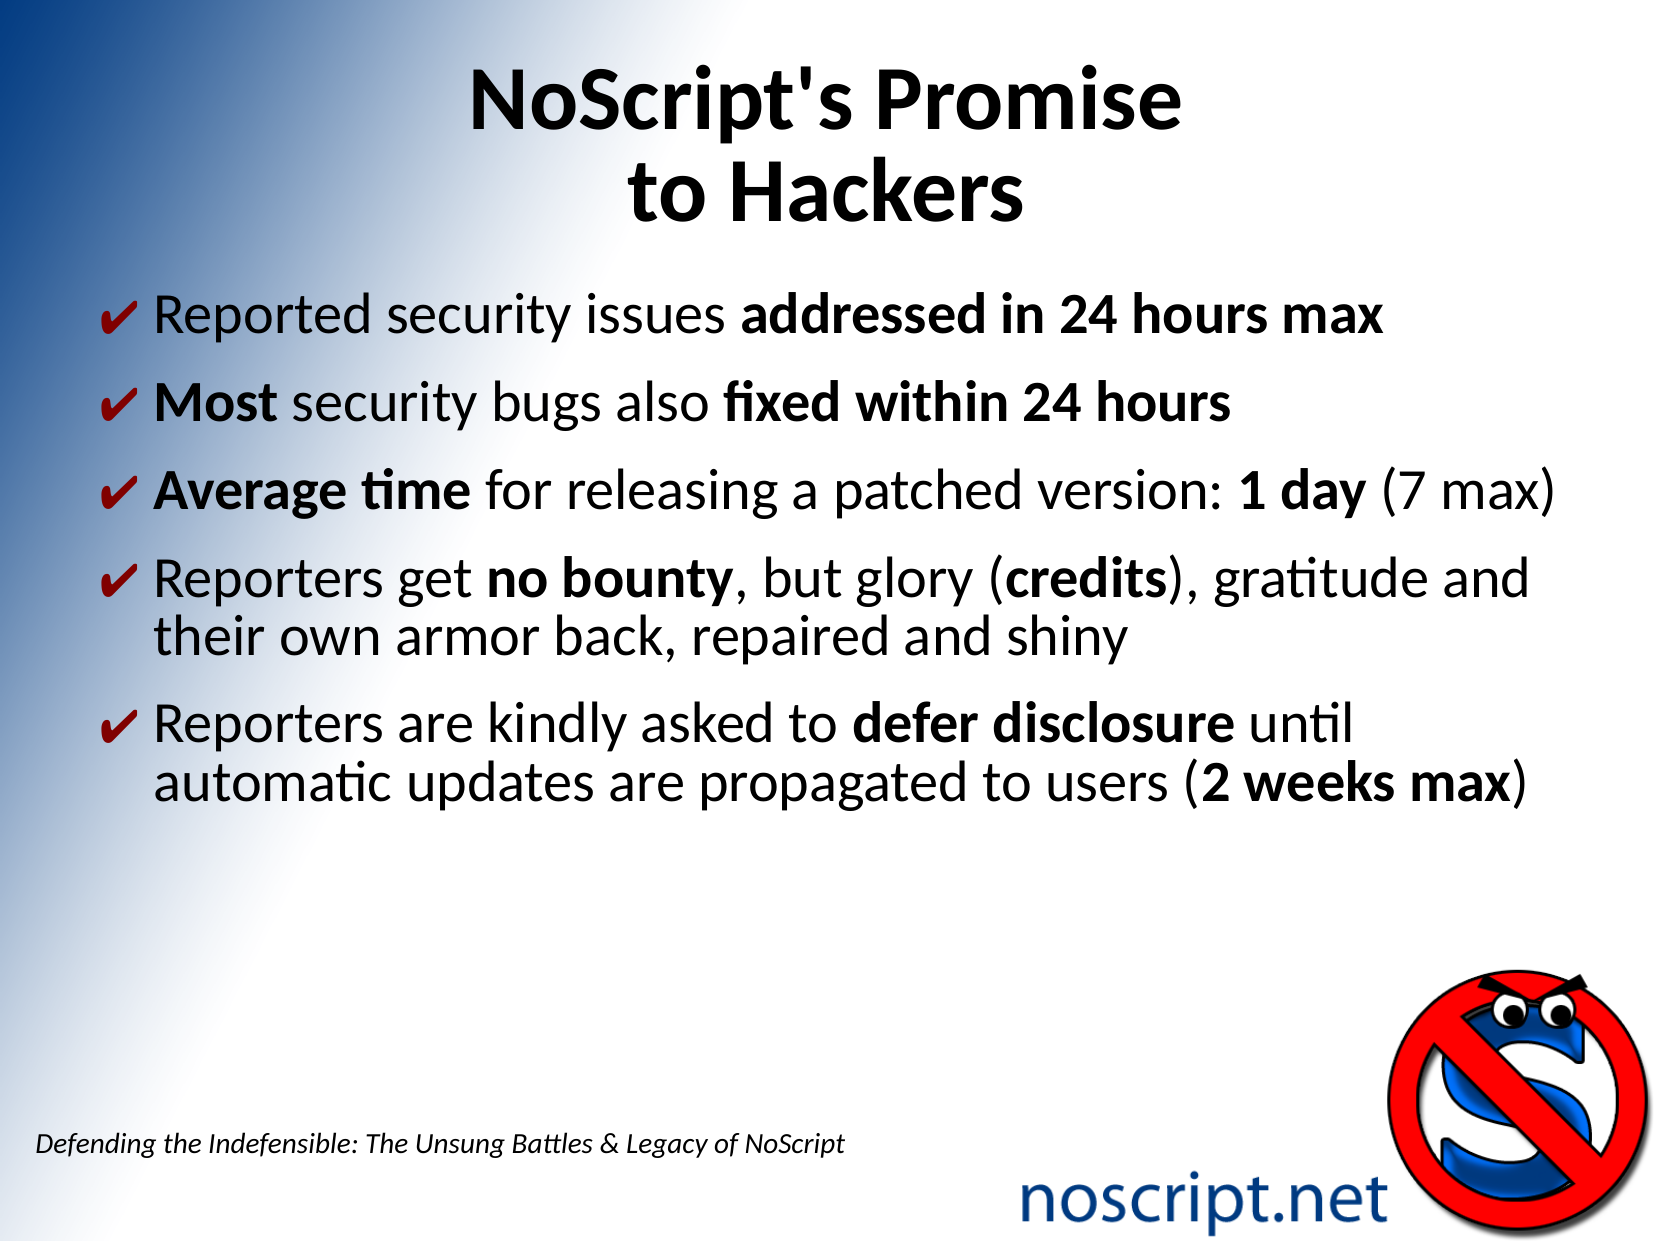

# NoScript's Promise to Hackers
Reported security issues addressed in 24 hours max
Most security bugs also fixed within 24 hours
Average time for releasing a patched version: 1 day (7 max)
Reporters get no bounty, but glory (credits), gratitude and their own armor back, repaired and shiny
Reporters are kindly asked to defer disclosure until automatic updates are propagated to users (2 weeks max)
Defending the Indefensible: The Unsung Battles & Legacy of NoScript